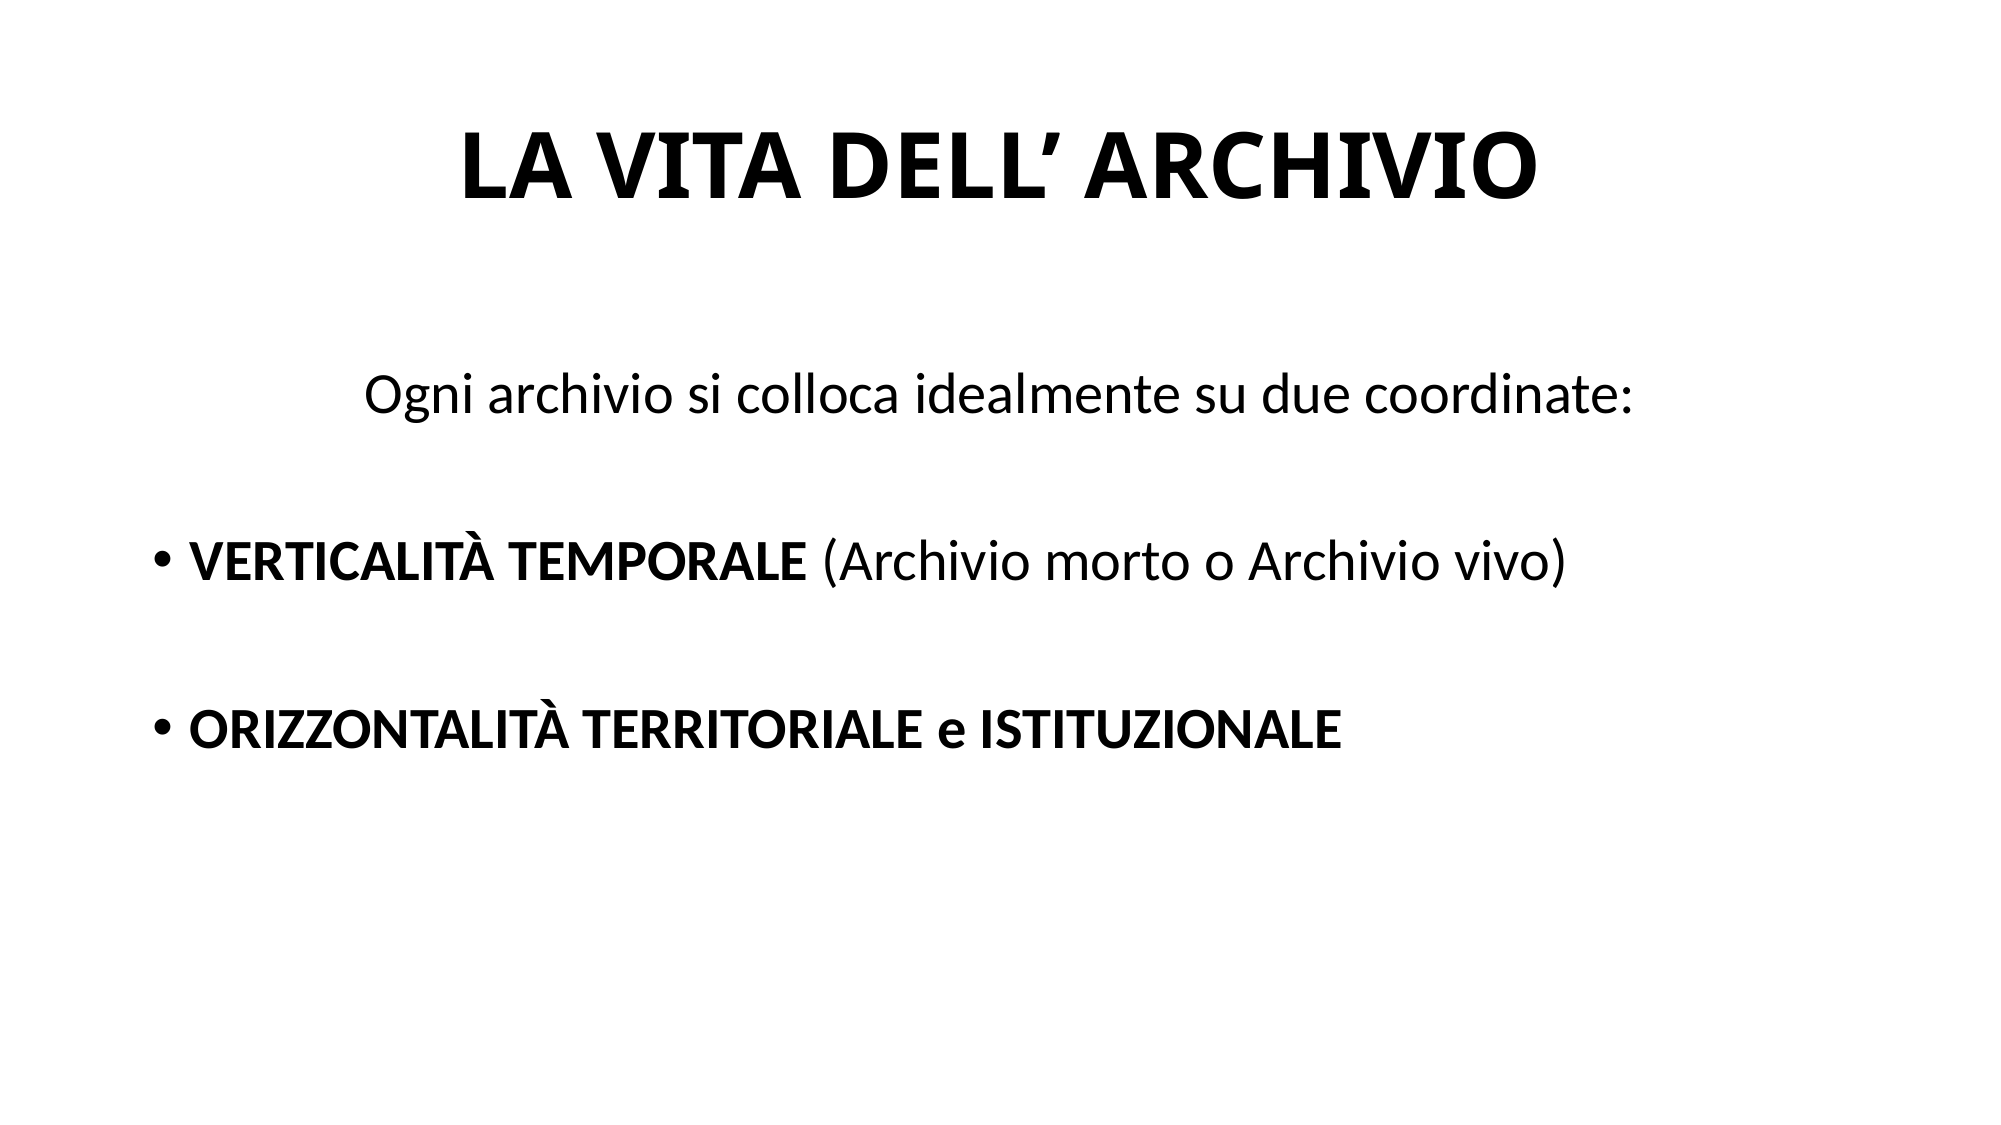

# LA VITA DELL’ ARCHIVIO
Ogni archivio si colloca idealmente su due coordinate:
VERTICALITÀ TEMPORALE (Archivio morto o Archivio vivo)
ORIZZONTALITÀ TERRITORIALE e ISTITUZIONALE